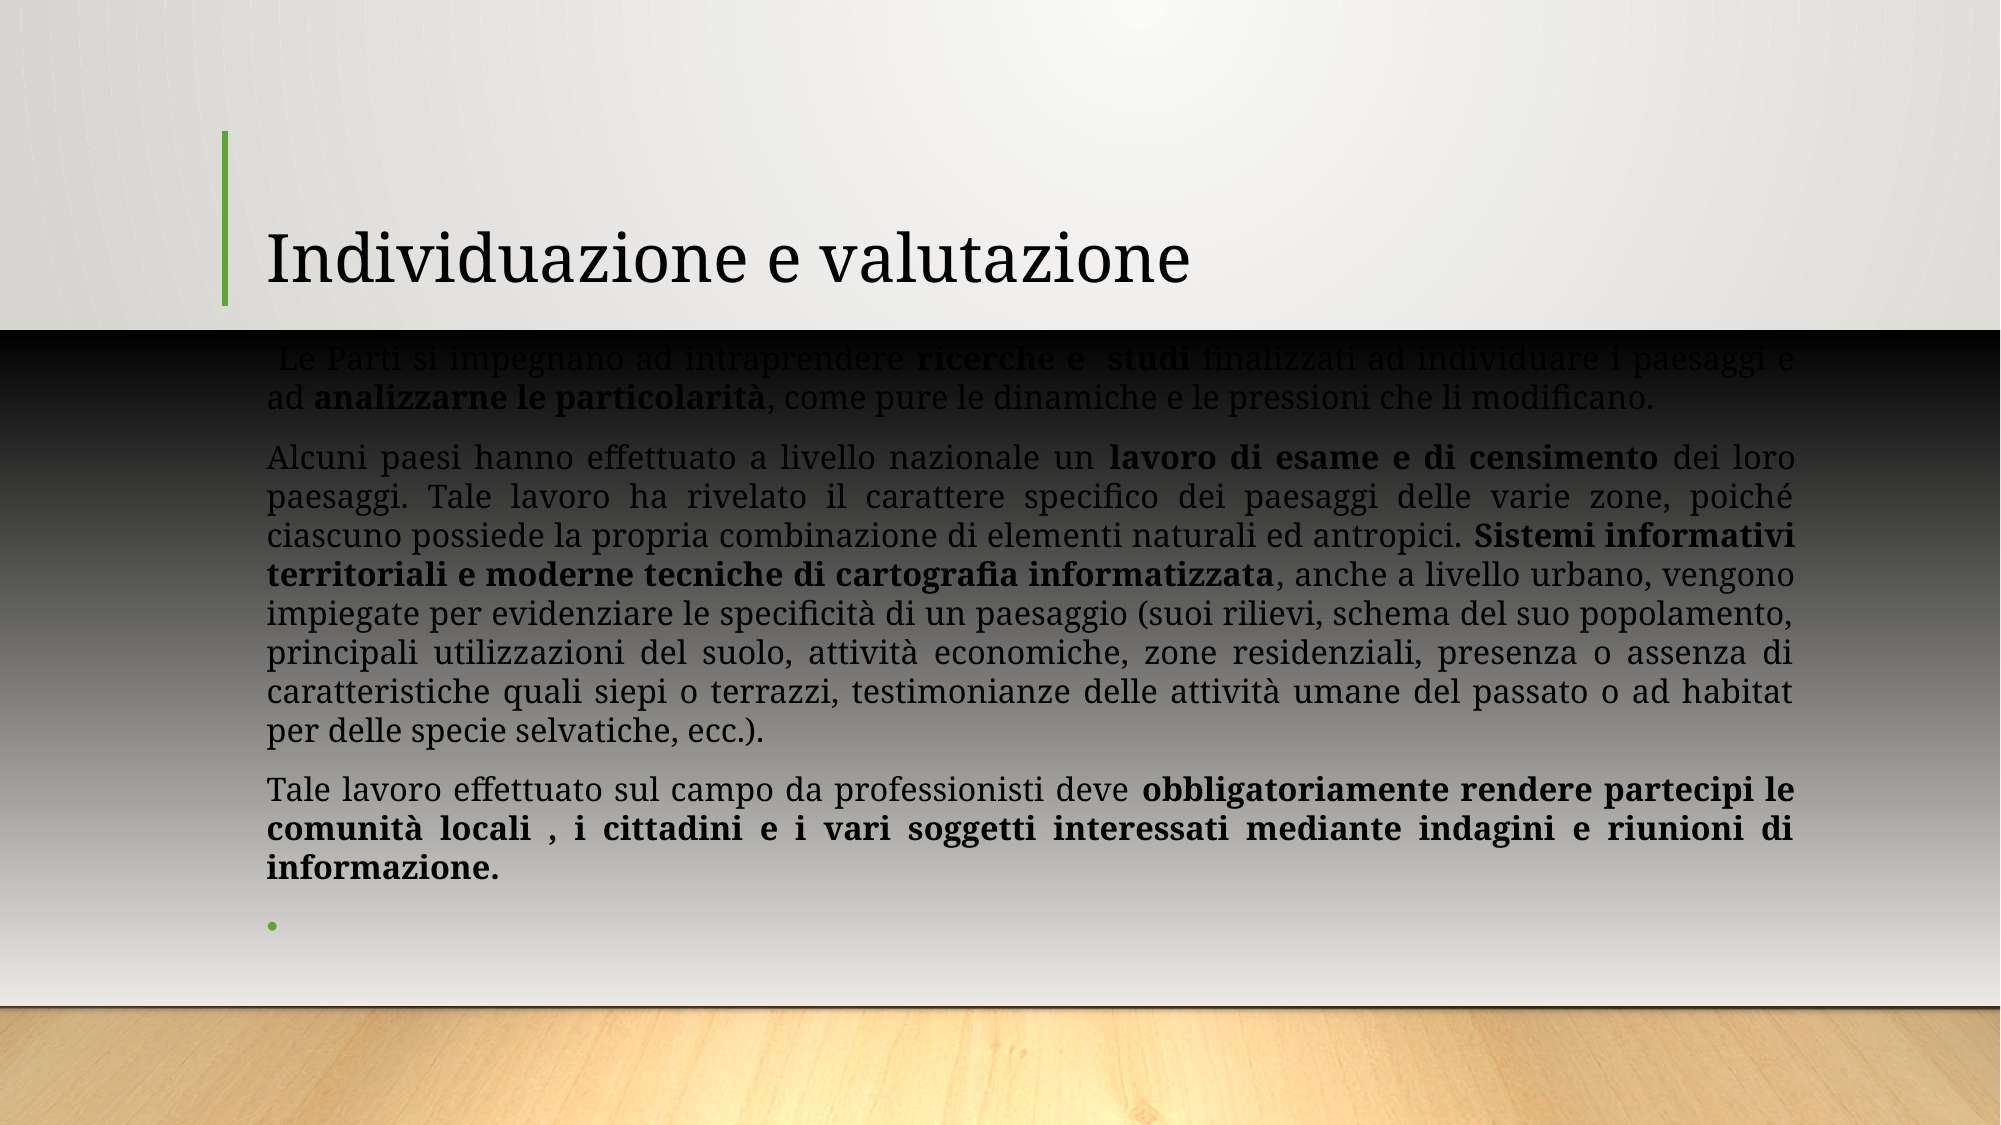

# Individuazione e valutazione
 Le Parti si impegnano ad intraprendere ricerche e studi finalizzati ad individuare i paesaggi e ad analizzarne le particolarità, come pure le dinamiche e le pressioni che li modificano.
Alcuni paesi hanno effettuato a livello nazionale un lavoro di esame e di censimento dei loro paesaggi. Tale lavoro ha rivelato il carattere specifico dei paesaggi delle varie zone, poiché ciascuno possiede la propria combinazione di elementi naturali ed antropici. Sistemi informativi territoriali e moderne tecniche di cartografia informatizzata, anche a livello urbano, vengono impiegate per evidenziare le specificità di un paesaggio (suoi rilievi, schema del suo popolamento, principali utilizzazioni del suolo, attività economiche, zone residenziali, presenza o assenza di caratteristiche quali siepi o terrazzi, testimonianze delle attività umane del passato o ad habitat per delle specie selvatiche, ecc.).
Tale lavoro effettuato sul campo da professionisti deve obbligatoriamente rendere partecipi le comunità locali , i cittadini e i vari soggetti interessati mediante indagini e riunioni di informazione.